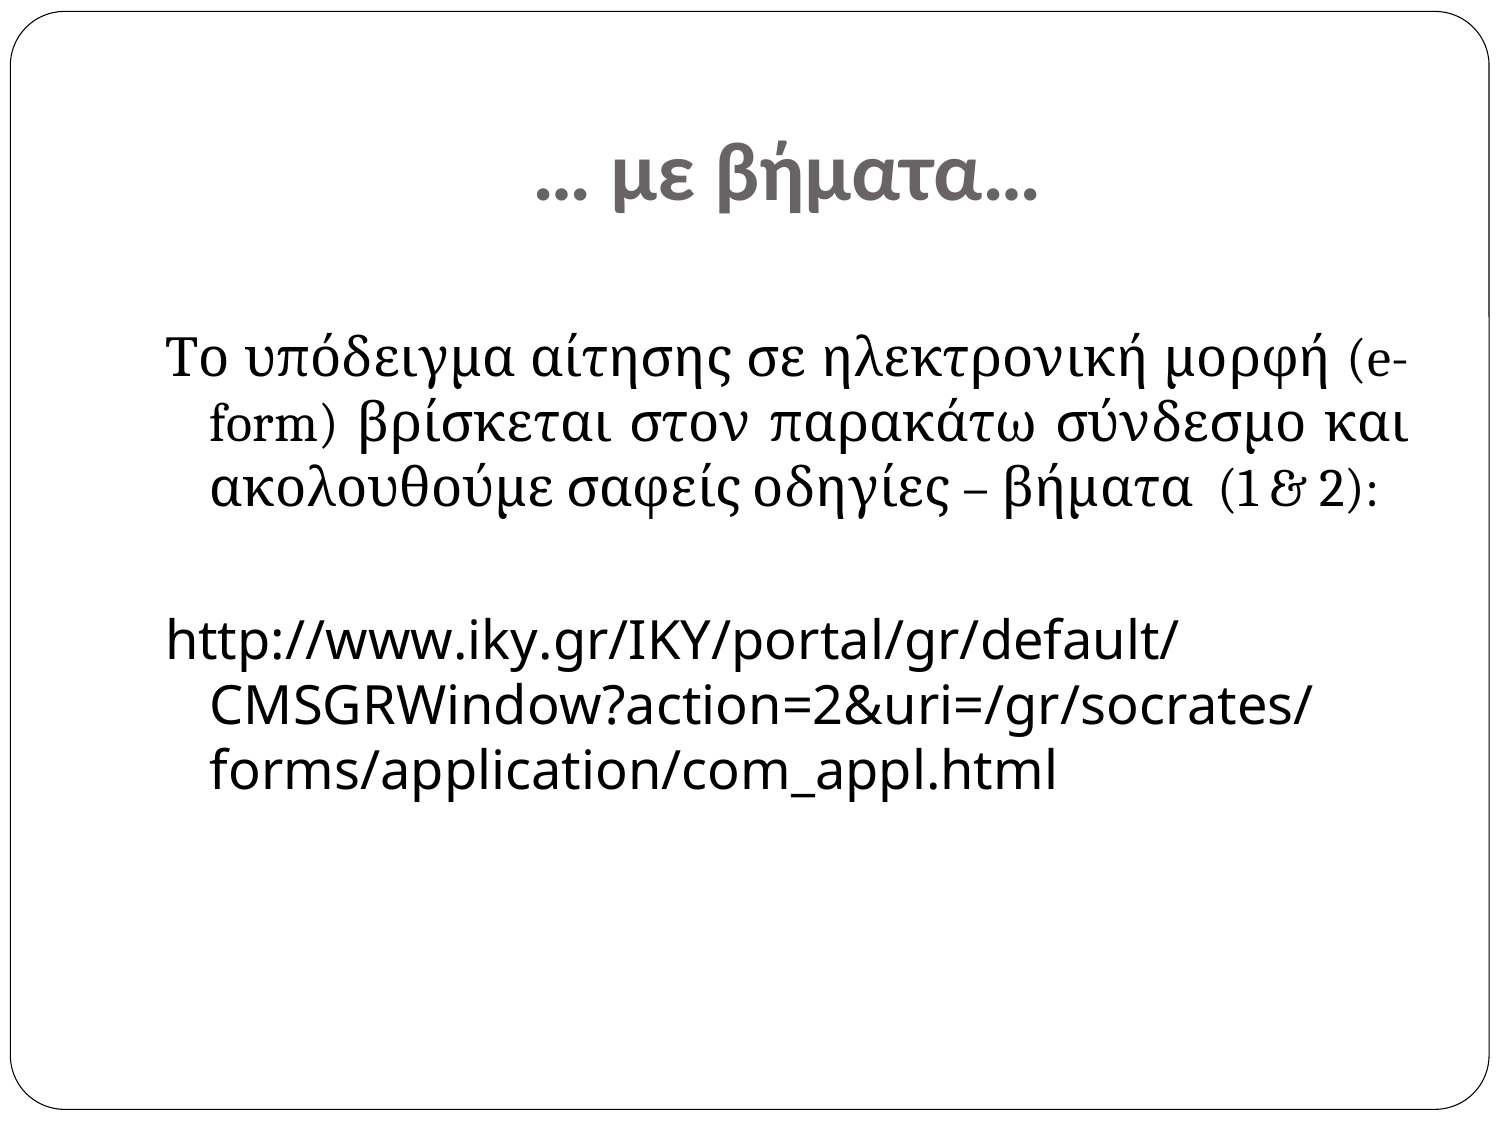

# … με βήματα…
Το υπόδειγμα αίτησης σε ηλεκτρονική μορφή (e-form) βρίσκεται στον παρακάτω σύνδεσμο και ακολουθούμε σαφείς οδηγίες – βήματα (1 & 2):
http://www.iky.gr/IKY/portal/gr/default/CMSGRWindow?action=2&uri=/gr/socrates/forms/application/com_appl.html